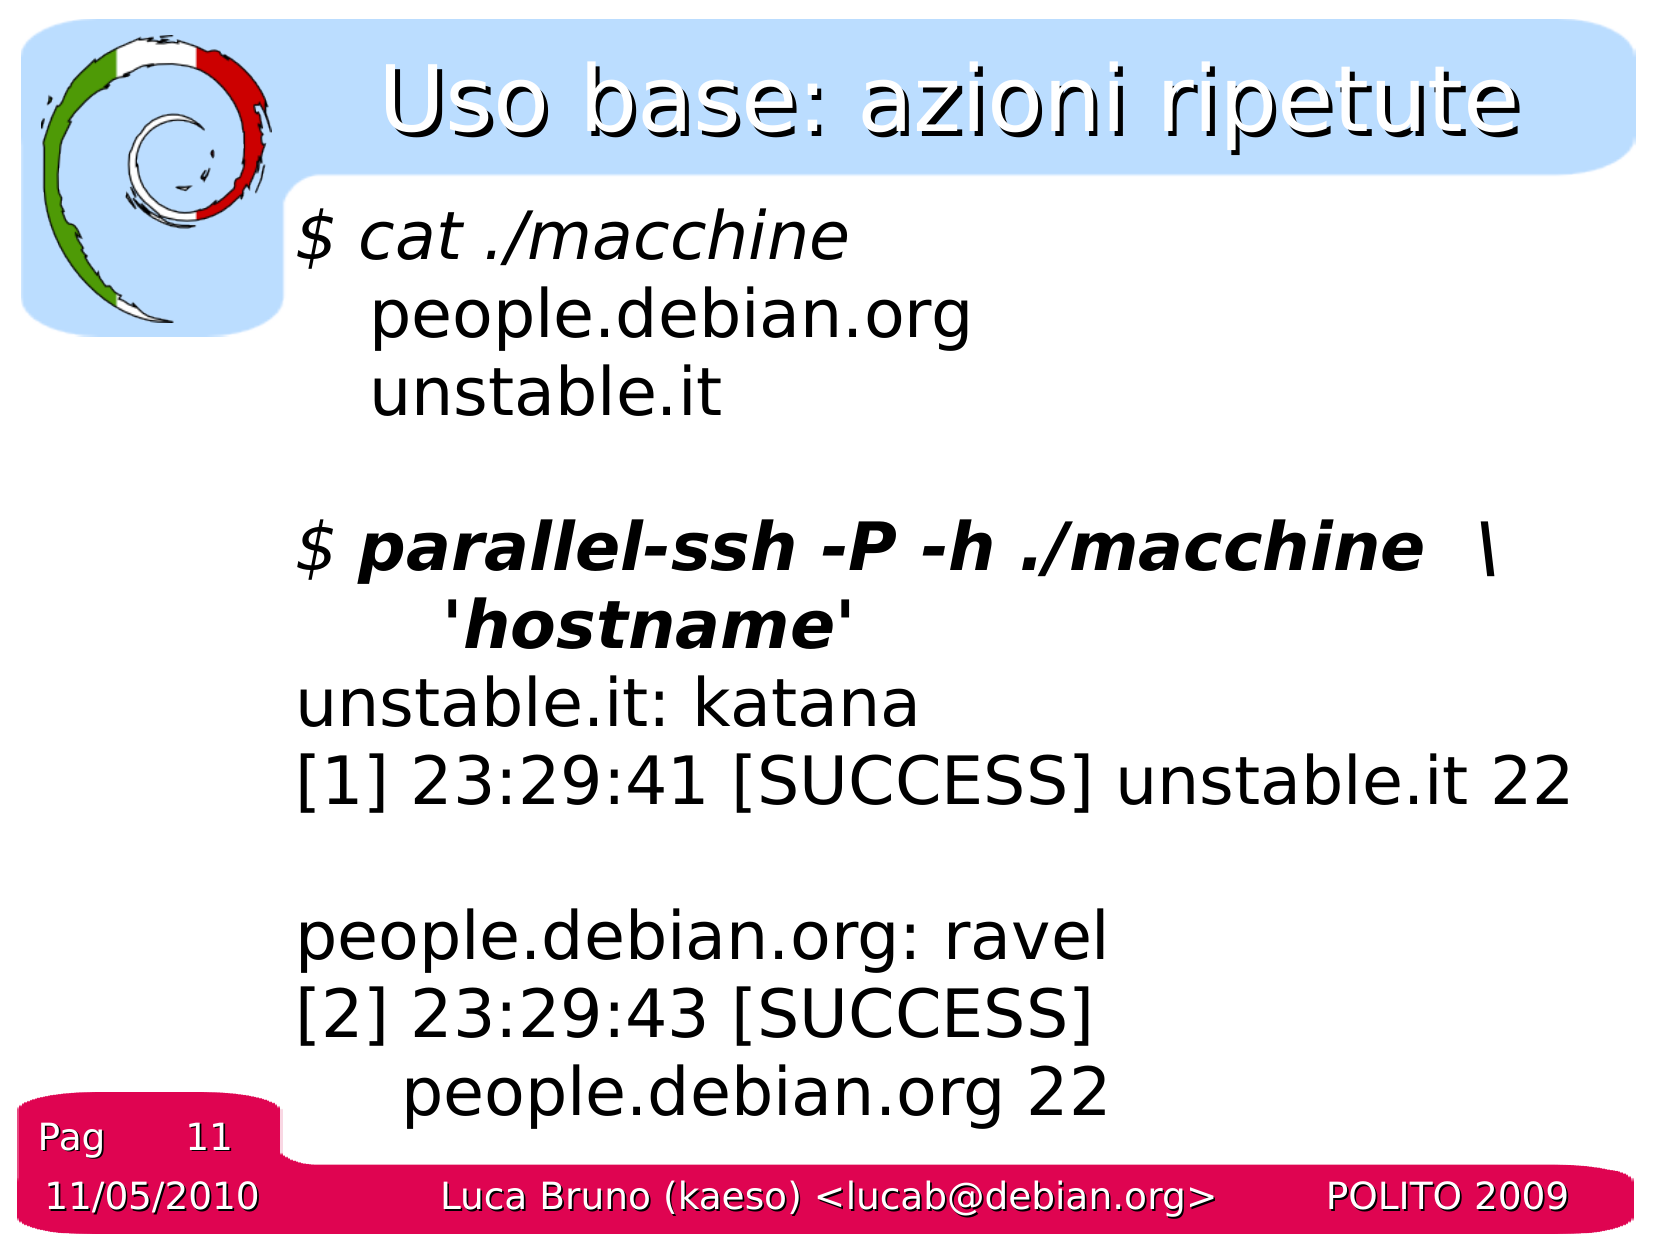

# Uso base: azioni ripetute
$ cat ./macchine
	people.debian.org
	unstable.it
$ parallel-ssh -P -h ./macchine	\				'hostname'
unstable.it: katana
[1] 23:29:41 [SUCCESS] unstable.it 22
people.debian.org: ravel
[2] 23:29:43 [SUCCESS] 						 people.debian.org 22
Pag
11/05/2010
Luca Bruno (kaeso) <lucab@debian.org> 		POLITO 2009